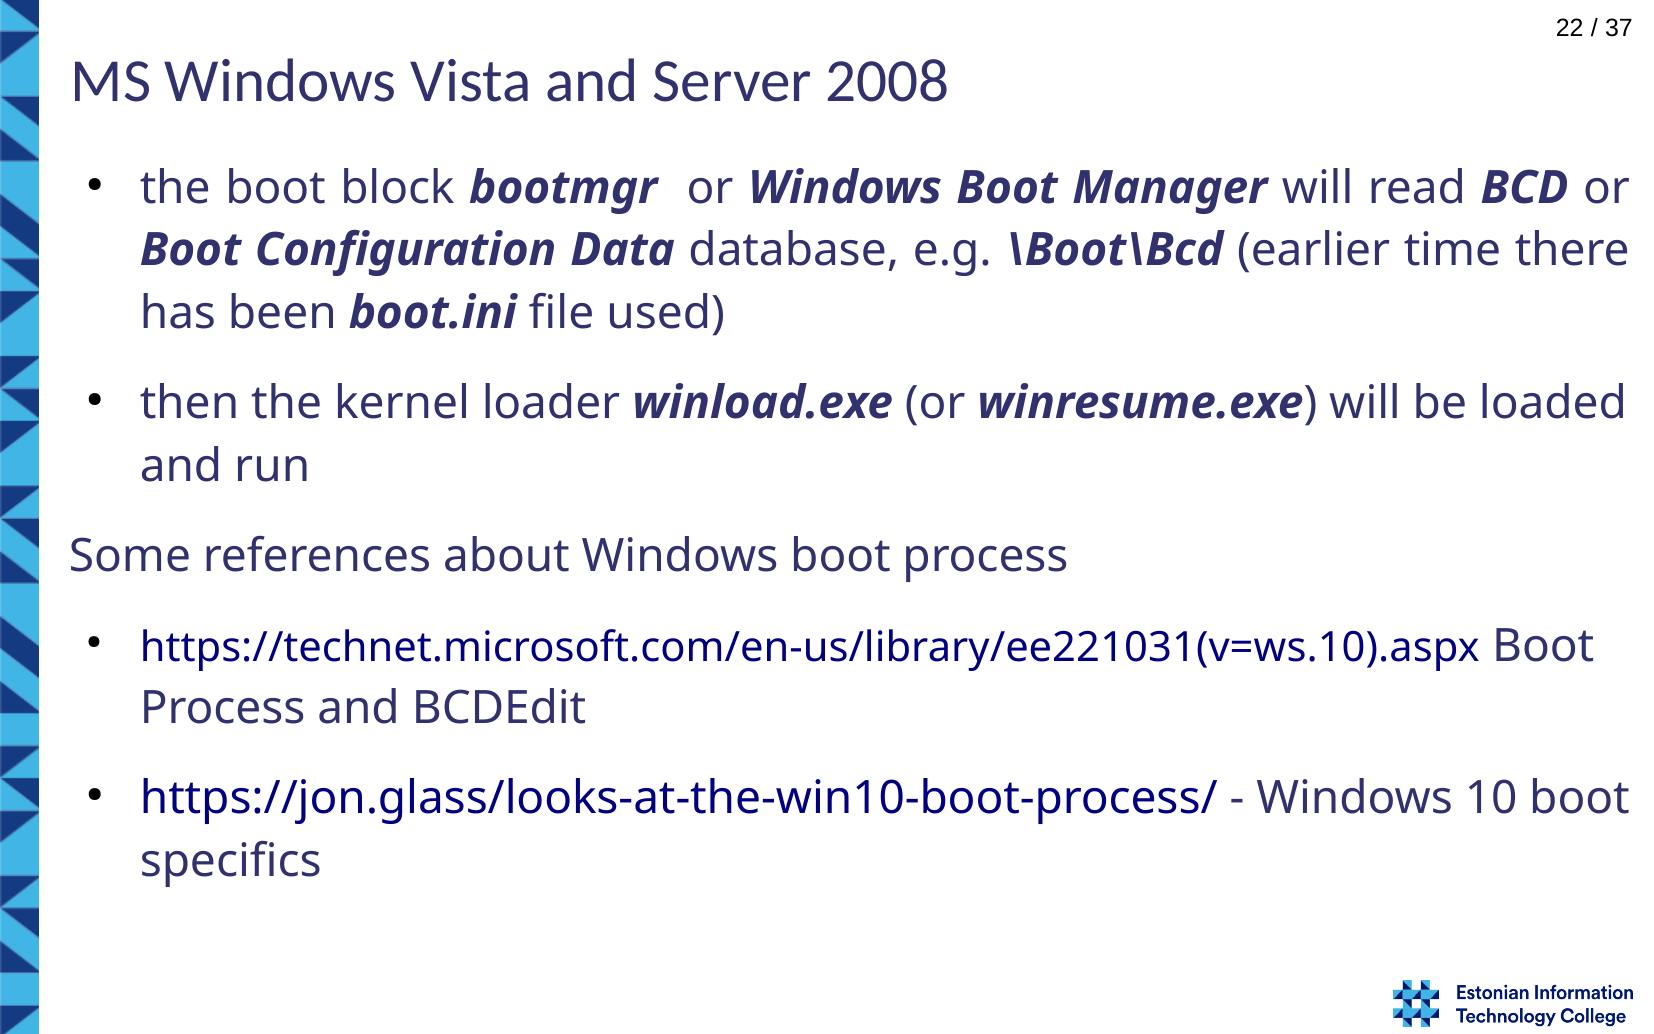

# MS Windows Vista and Server 2008
the boot block bootmgr or Windows Boot Manager will read BCD or Boot Configuration Data database, e.g. \Boot\Bcd (earlier time there has been boot.ini file used)
then the kernel loader winload.exe (or winresume.exe) will be loaded and run
Some references about Windows boot process
https://technet.microsoft.com/en-us/library/ee221031(v=ws.10).aspx Boot Process and BCDEdit
https://jon.glass/looks-at-the-win10-boot-process/ - Windows 10 boot specifics